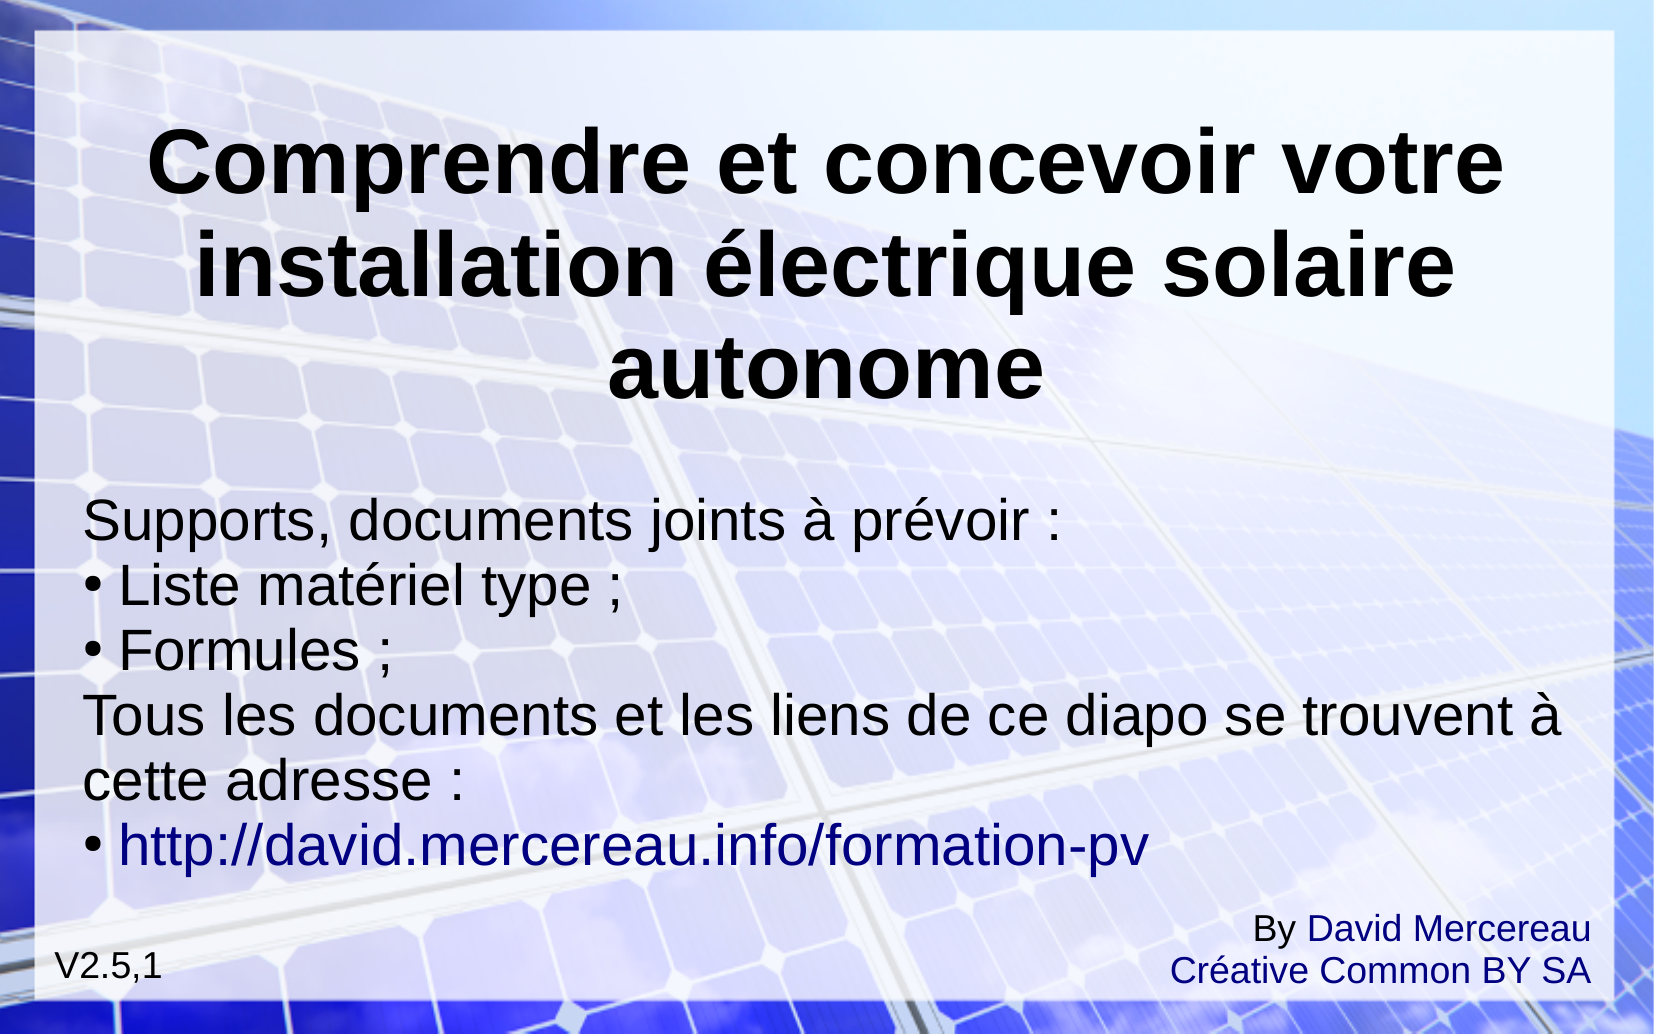

# Comprendre et concevoir votre installation électrique solaire autonome
Supports, documents joints à prévoir :
Liste matériel type ;
Formules ;
Tous les documents et les liens de ce diapo se trouvent à cette adresse :
http://david.mercereau.info/formation-pv
By David Mercereau
Créative Common BY SA
V2.5,1